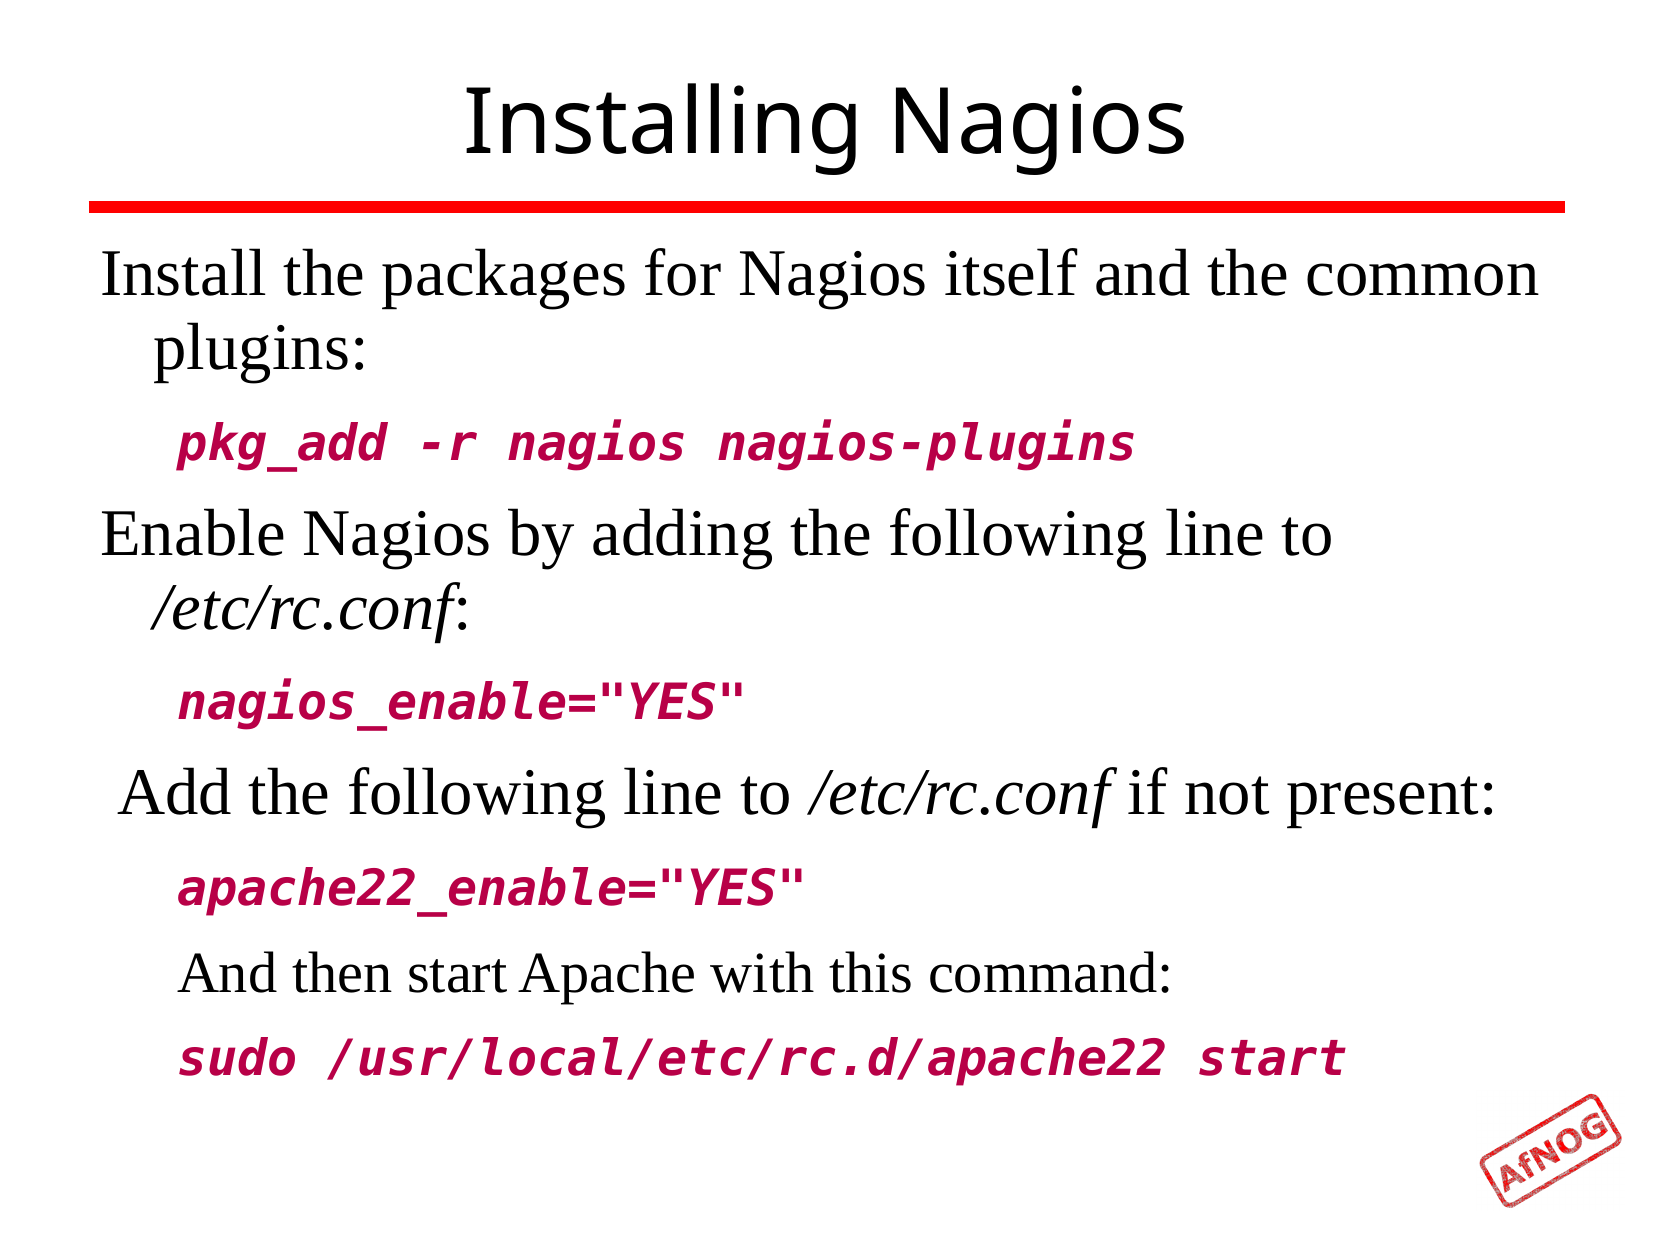

# Installing Nagios
Install the packages for Nagios itself and the common plugins:
pkg_add -r nagios nagios-plugins
Enable Nagios by adding the following line to /etc/rc.conf:
nagios_enable="YES"
 Add the following line to /etc/rc.conf if not present:
apache22_enable="YES"
And then start Apache with this command:
sudo /usr/local/etc/rc.d/apache22 start